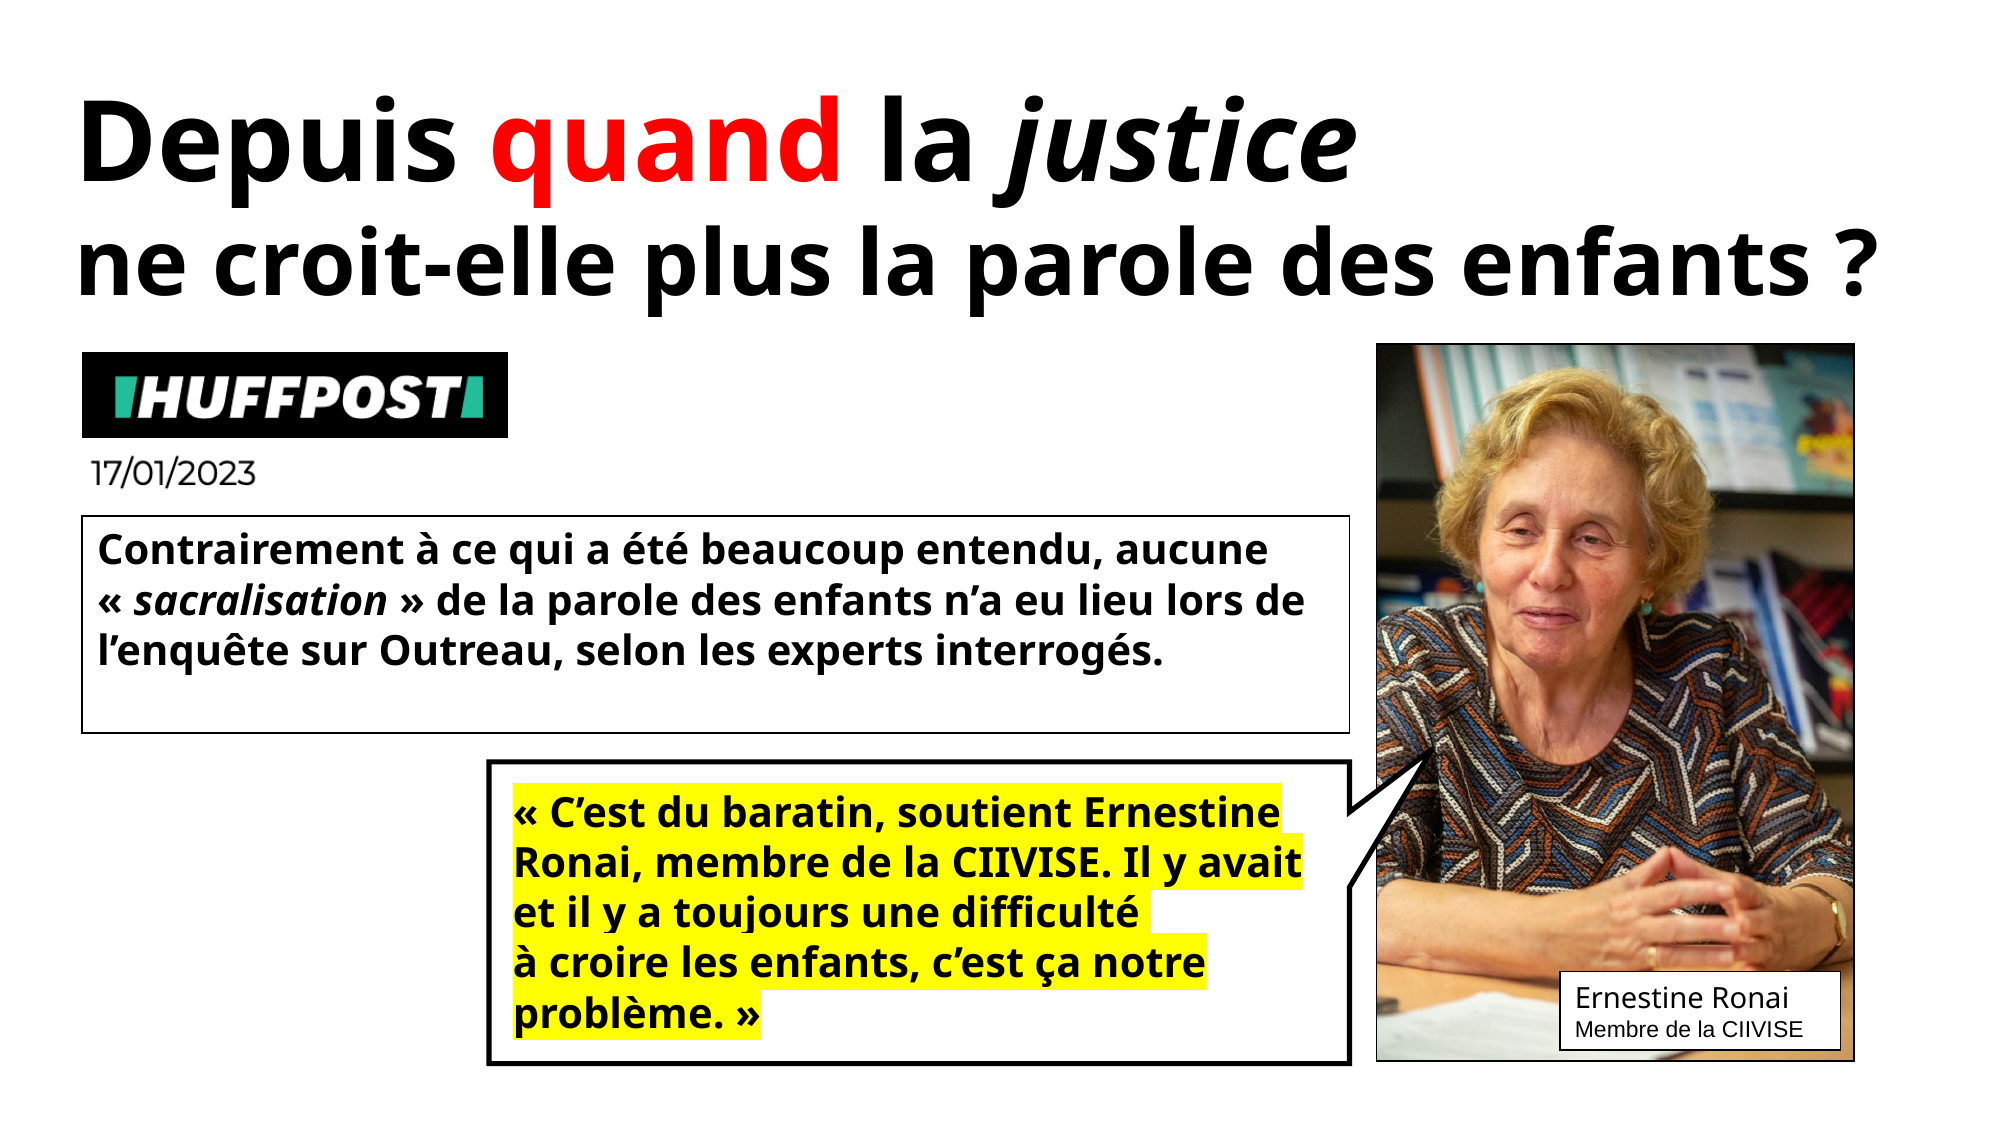

Depuis quand la justice
ne croit-elle plus la parole des enfants ?
Contrairement à ce qui a été beaucoup entendu, aucune « sacralisation » de la parole des enfants n’a eu lieu lors de l’enquête sur Outreau, selon les experts interrogés.
« C’est du baratin, soutient Ernestine Ronai, membre de la CIIVISE. Il y avait et il y a toujours une difficulté
à croire les enfants, c’est ça notre problème. »
Ernestine Ronai
Membre de la CIIVISE